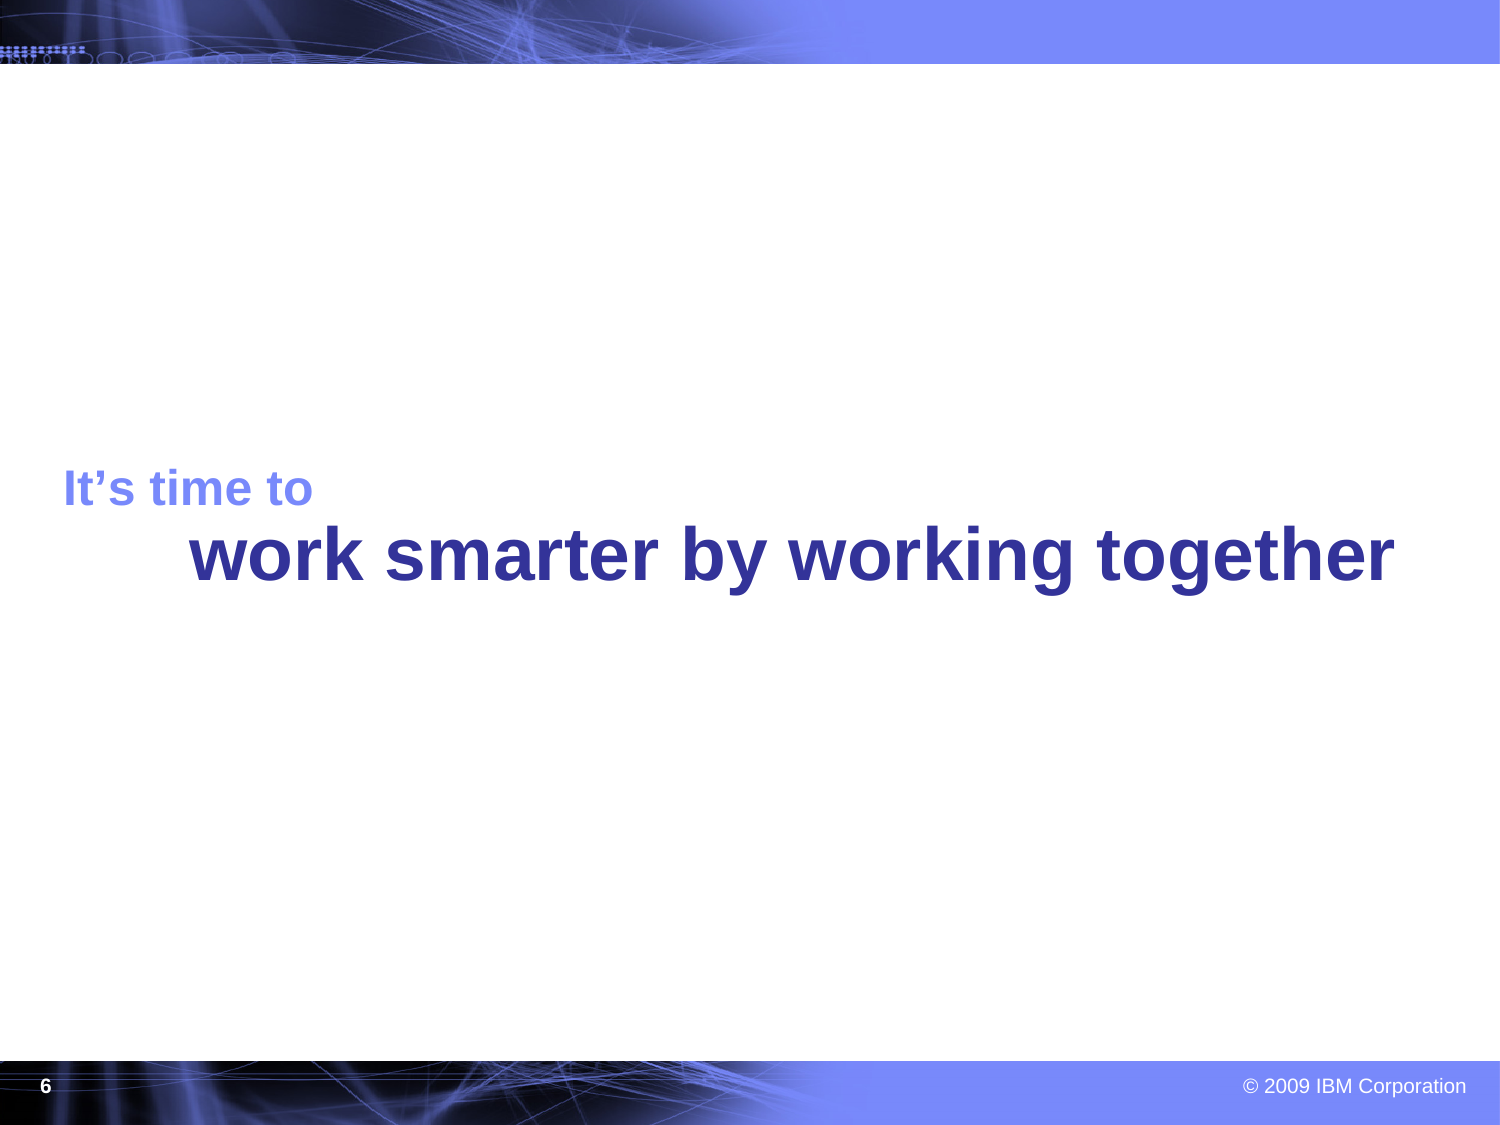

It’s time to
 work smarter by working together
6